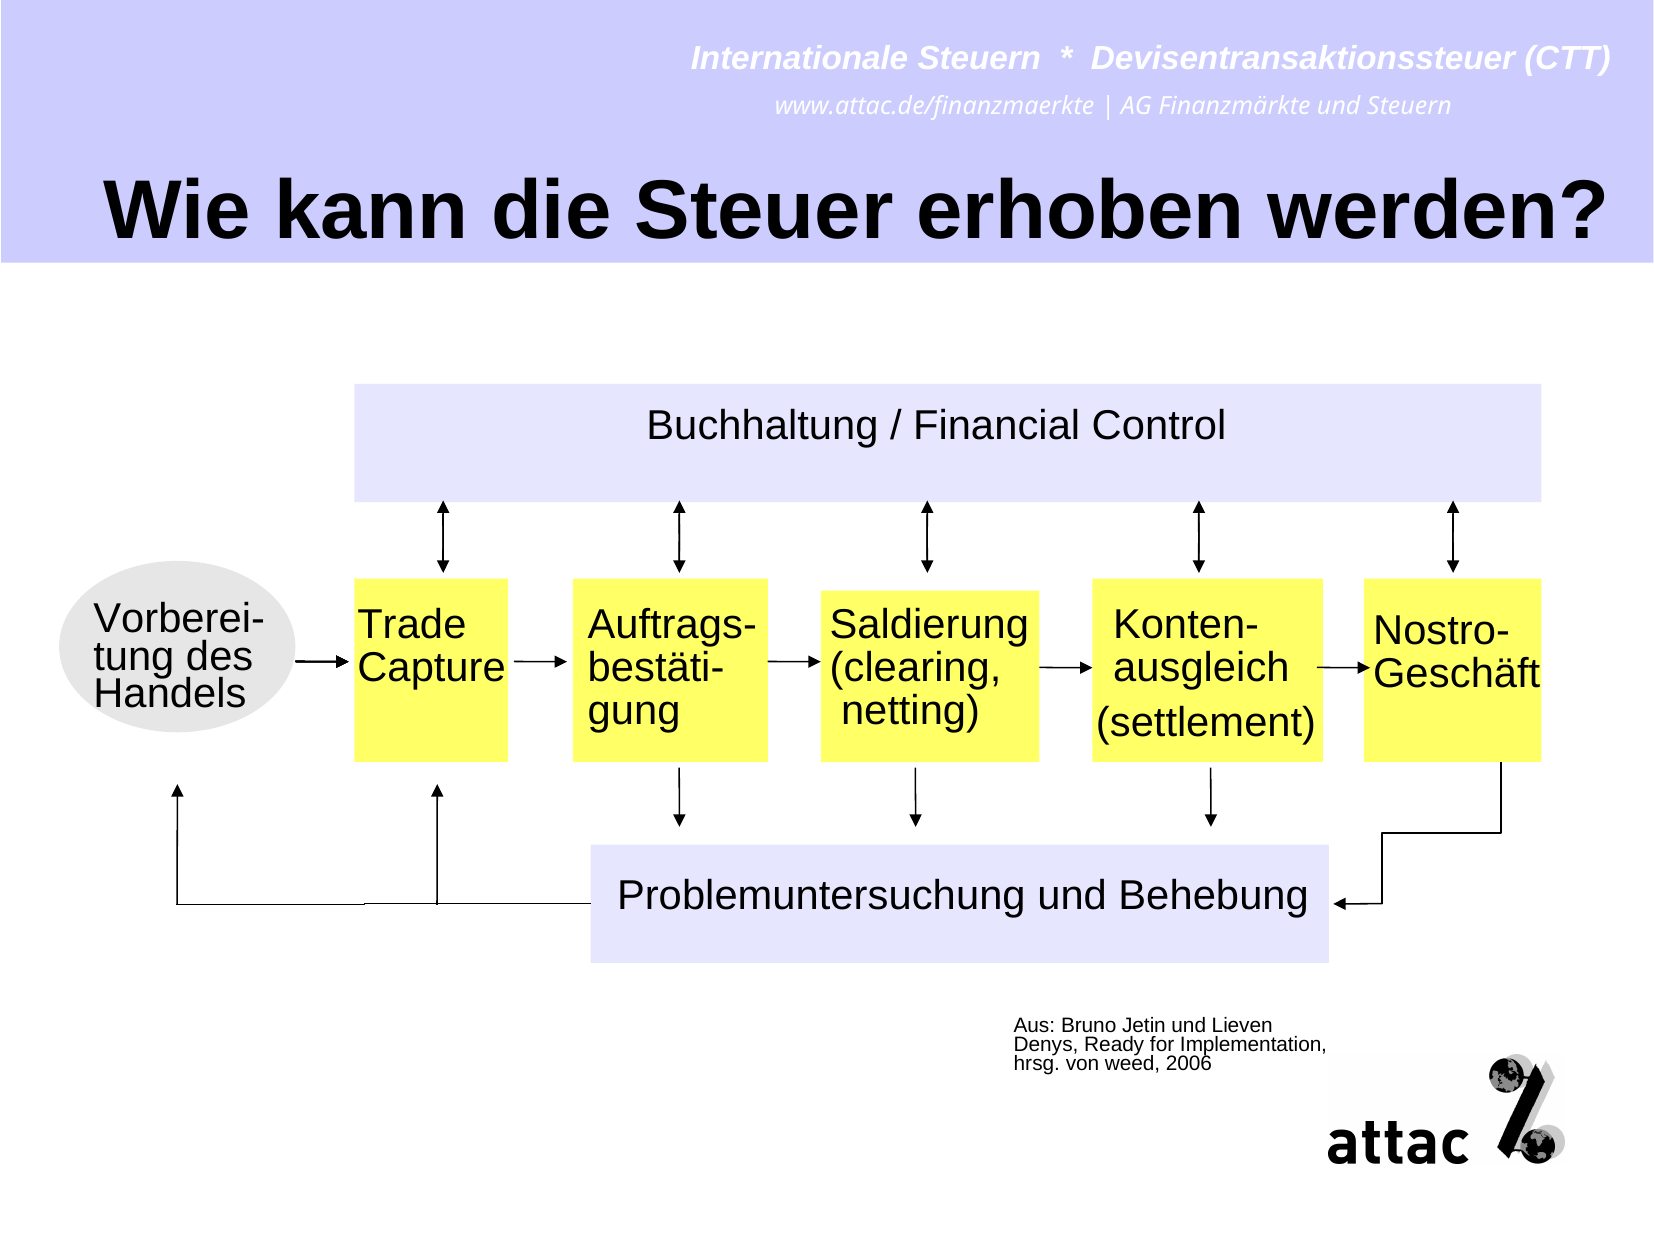

Internationale Steuern * Devisentransaktionssteuer (CTT)
www.attac.de/finanzmaerkte | AG Finanzmärkte und Steuern
Wie kann die Steuer erhoben werden?
Buchhaltung / Financial Control
Vorberei-
tung des Handels
Trade Capture
Auftrags-bestäti-
gung
Saldierung
(clearing,
 netting)
Konten-ausgleich
Nostro-Geschäft
(settlement)
Problemuntersuchung und Behebung
Aus: Bruno Jetin und Lieven Denys, Ready for Implementation, hrsg. von weed, 2006